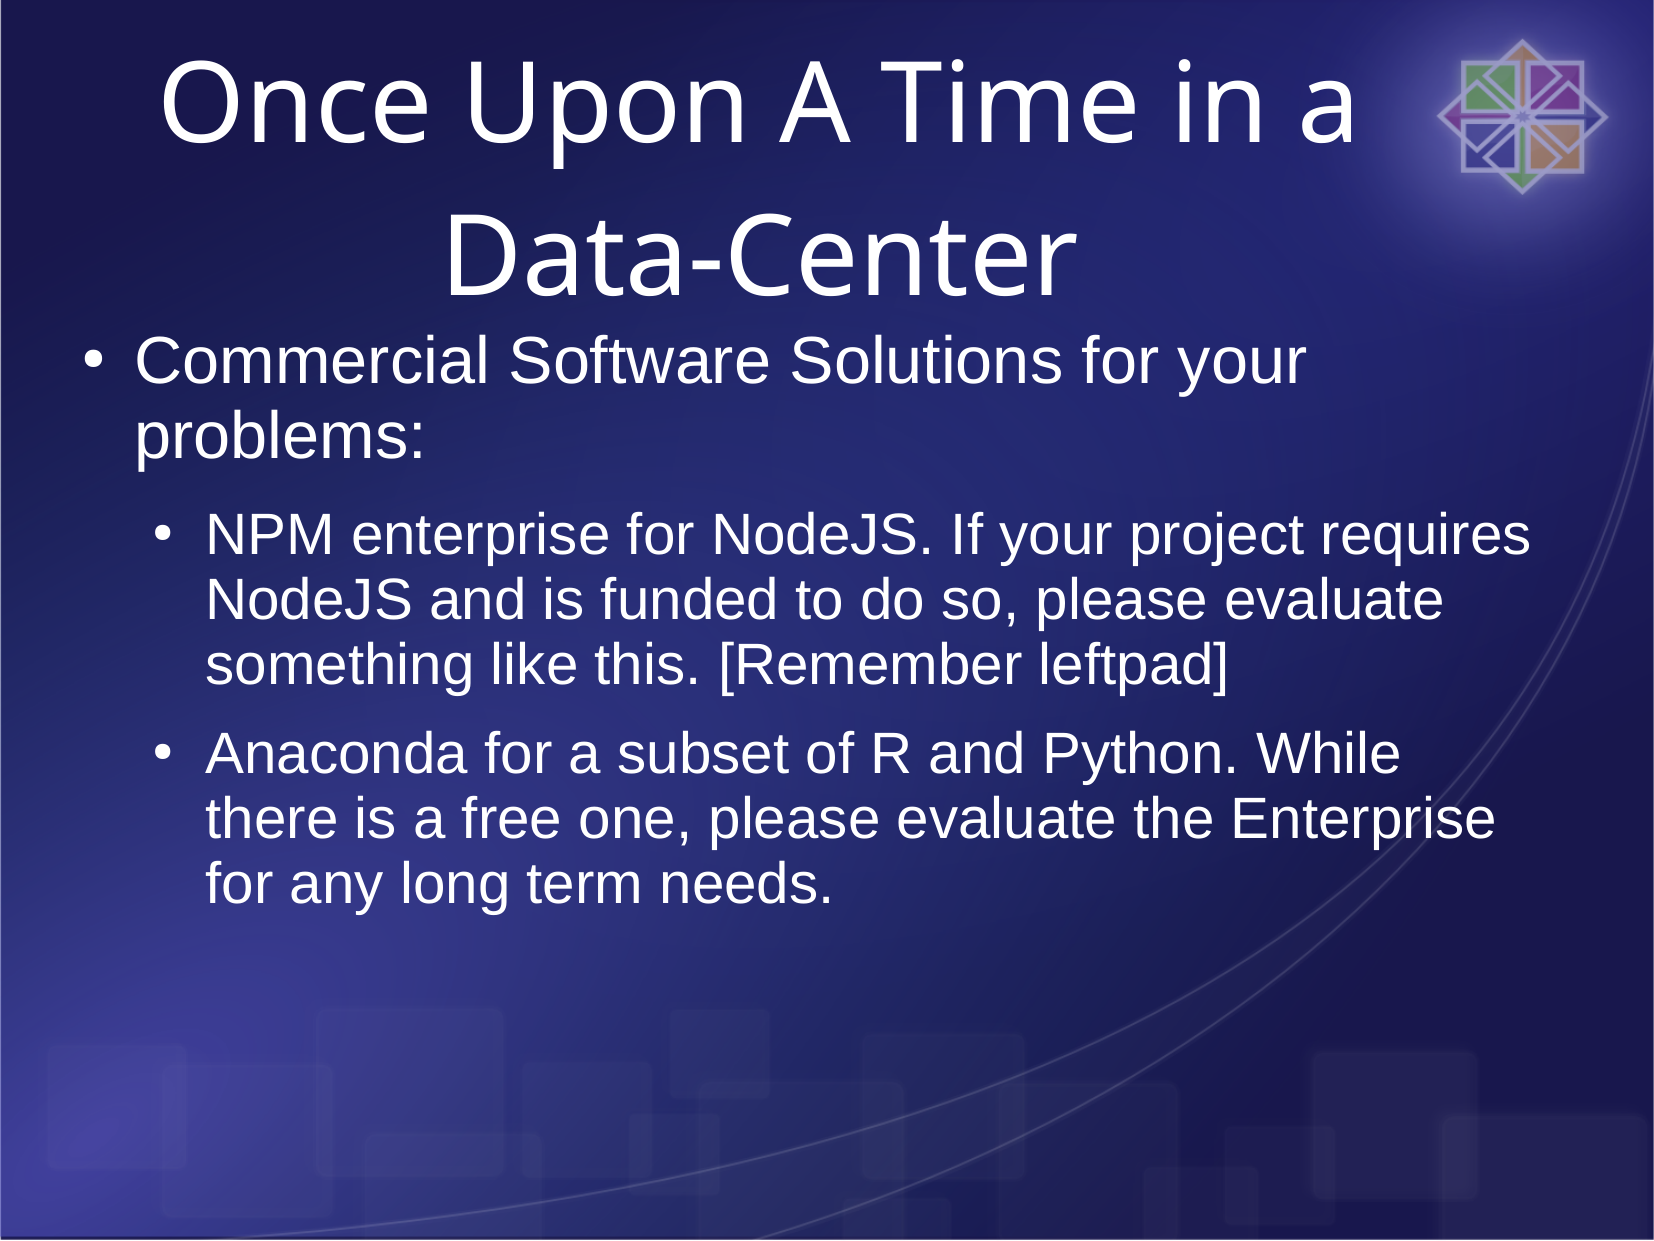

# Once Upon A Time in a Data-Center
Commercial Software Solutions for your problems:
NPM enterprise for NodeJS. If your project requires NodeJS and is funded to do so, please evaluate something like this. [Remember leftpad]
Anaconda for a subset of R and Python. While there is a free one, please evaluate the Enterprise for any long term needs.